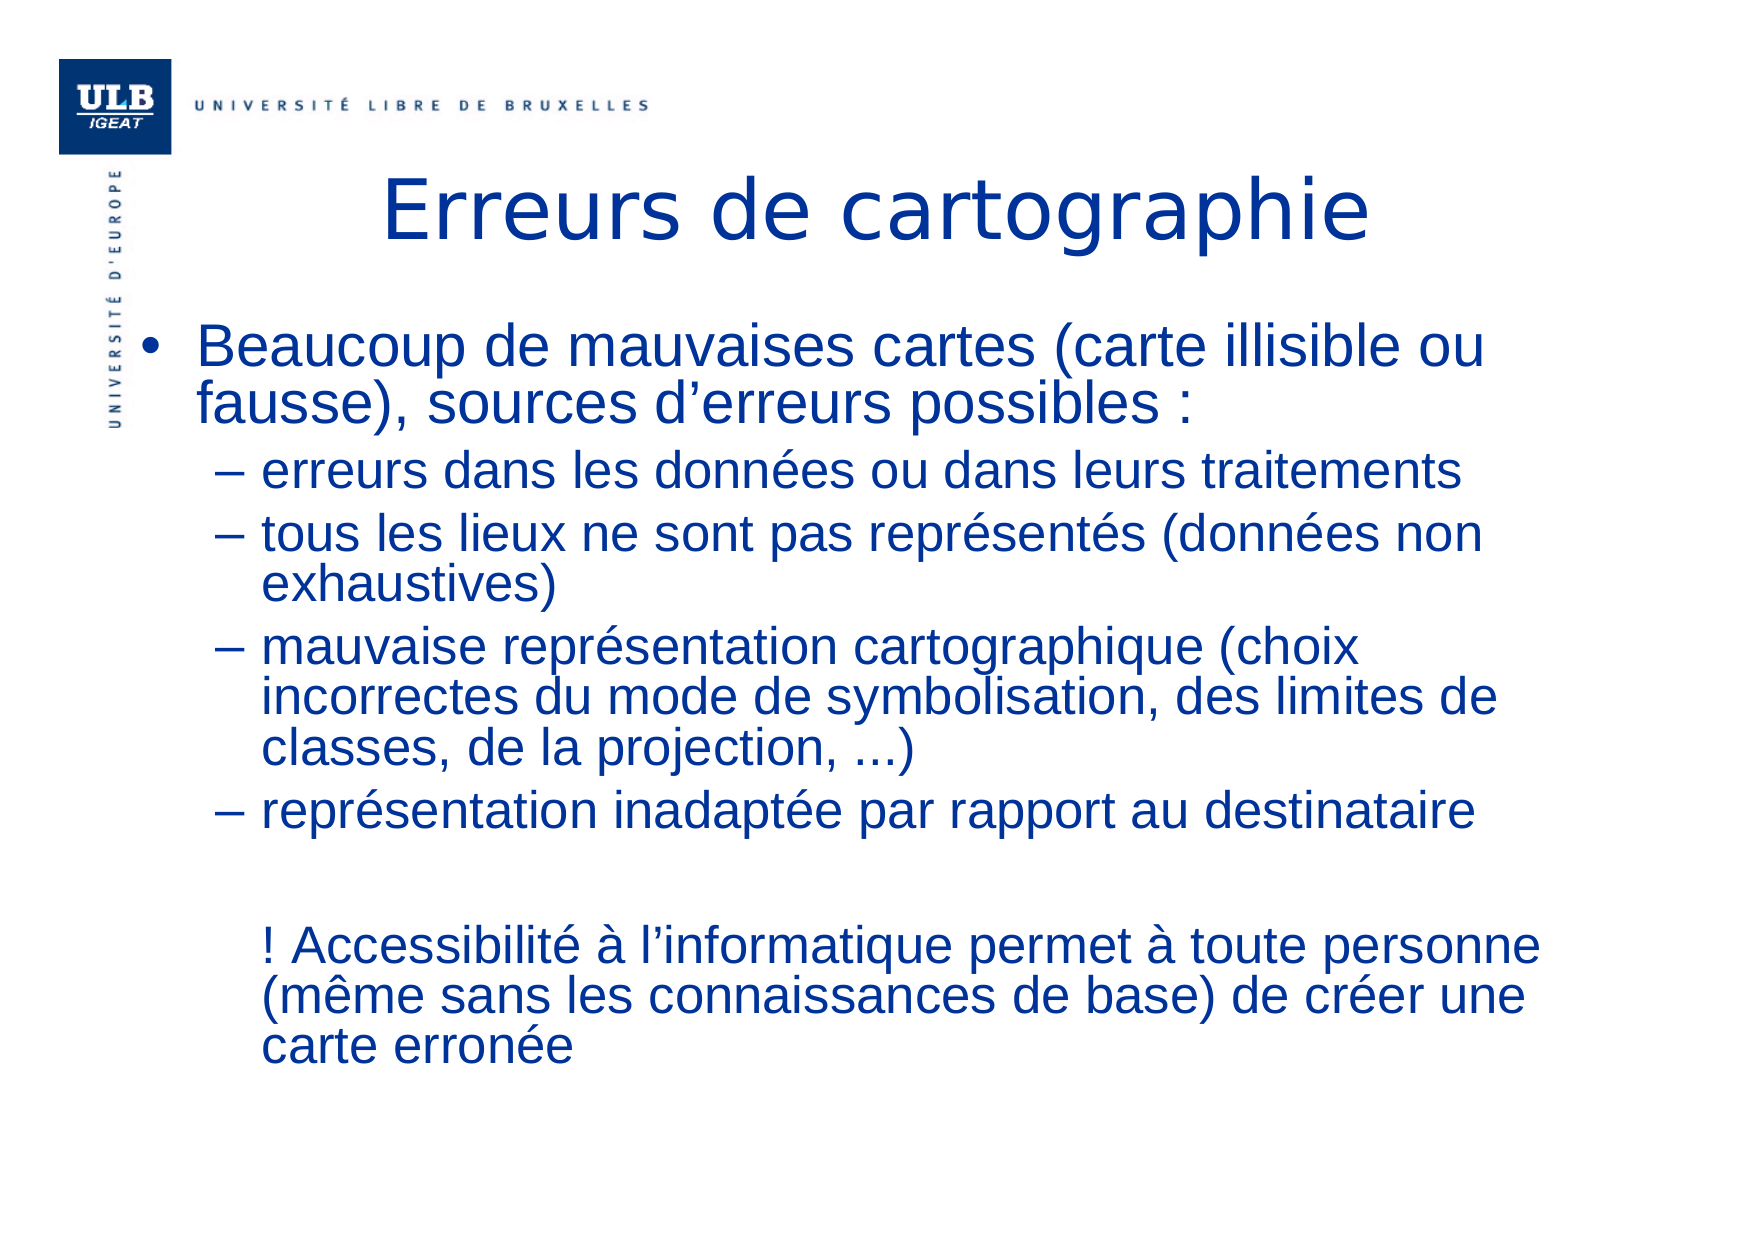

# Erreurs de cartographie
Beaucoup de mauvaises cartes (carte illisible ou fausse), sources d’erreurs possibles :
erreurs dans les données ou dans leurs traitements
tous les lieux ne sont pas représentés (données non exhaustives)
mauvaise représentation cartographique (choix incorrectes du mode de symbolisation, des limites de classes, de la projection, ...)
représentation inadaptée par rapport au destinataire
! Accessibilité à l’informatique permet à toute personne (même sans les connaissances de base) de créer une carte erronée